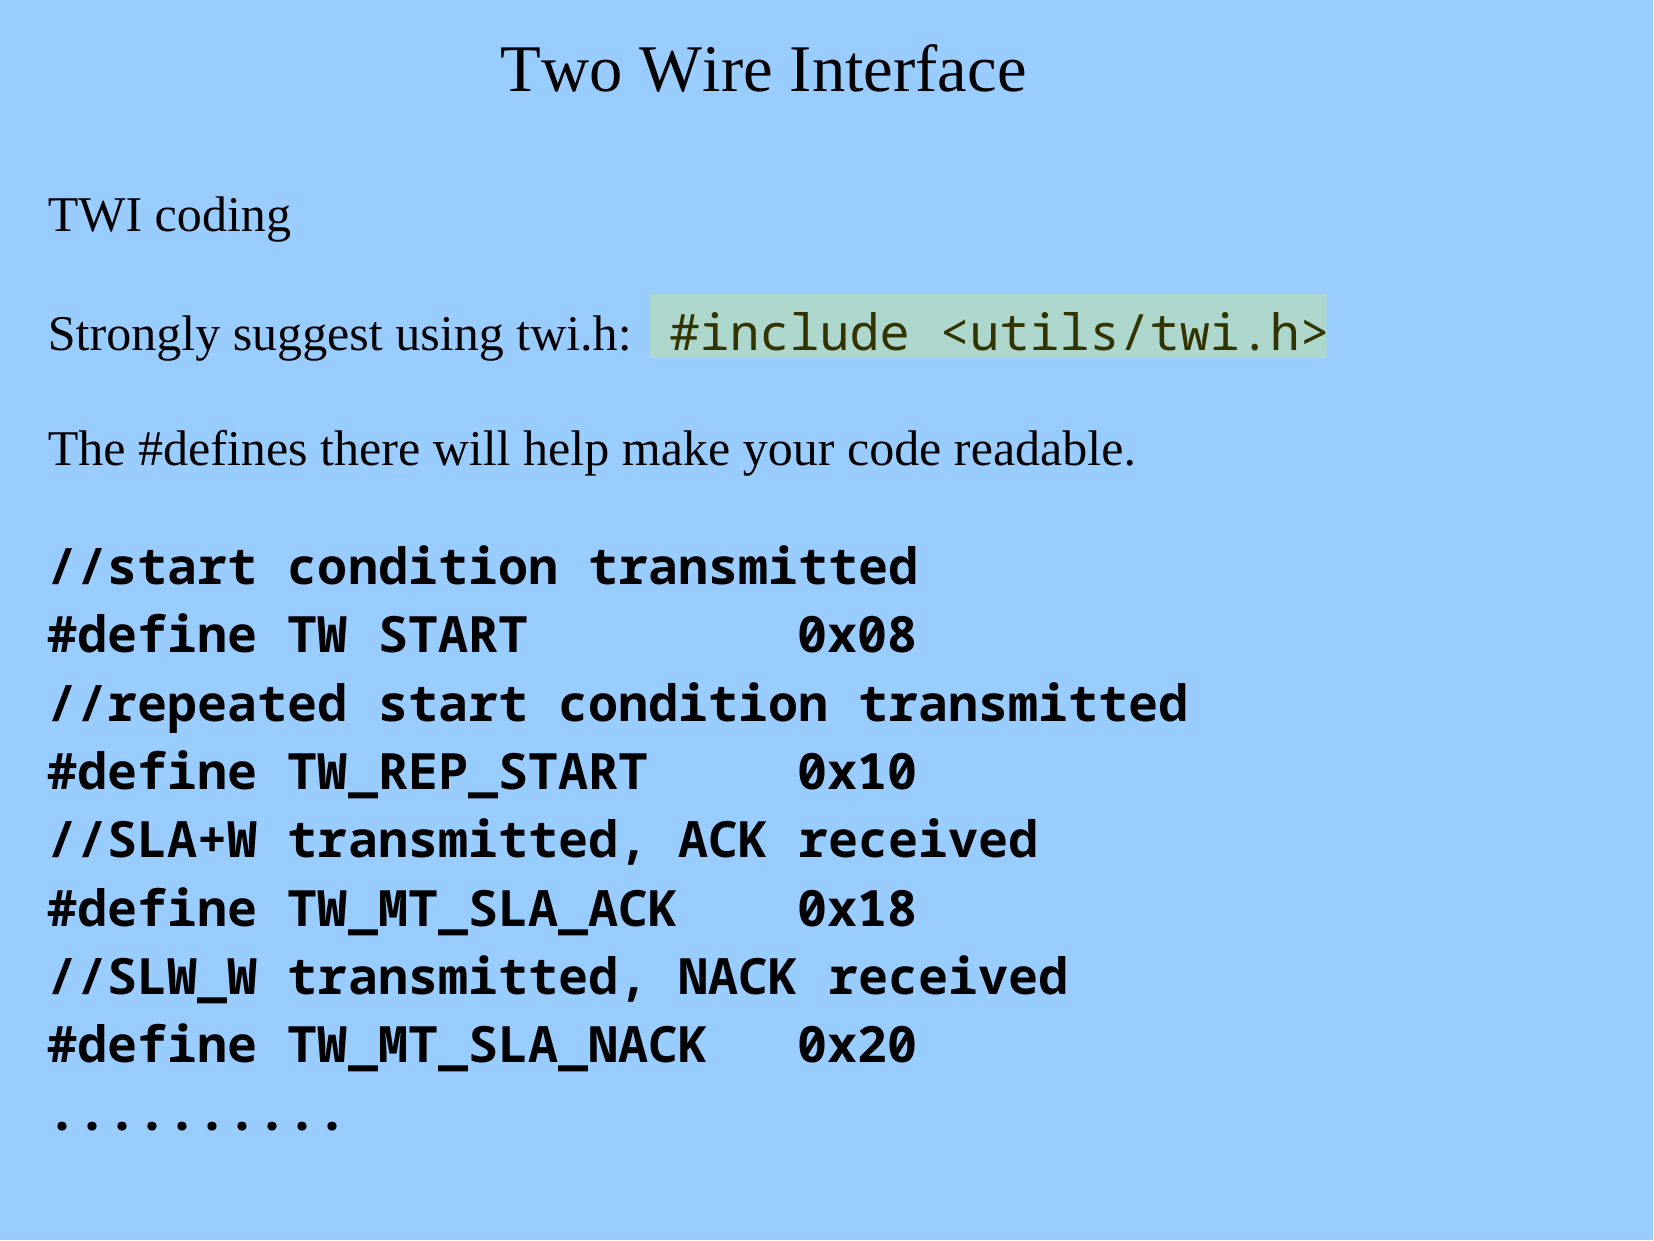

Two Wire Interface
TWI coding
Strongly suggest using twi.h: #include <utils/twi.h>
The #defines there will help make your code readable.
//start condition transmitted
#define TW START				0x08
//repeated start condition transmitted
#define TW_REP_START		0x10
//SLA+W transmitted, ACK received
#define TW_MT_SLA_ACK		0x18
//SLW_W transmitted, NACK received
#define TW_MT_SLA_NACK		0x20
..........